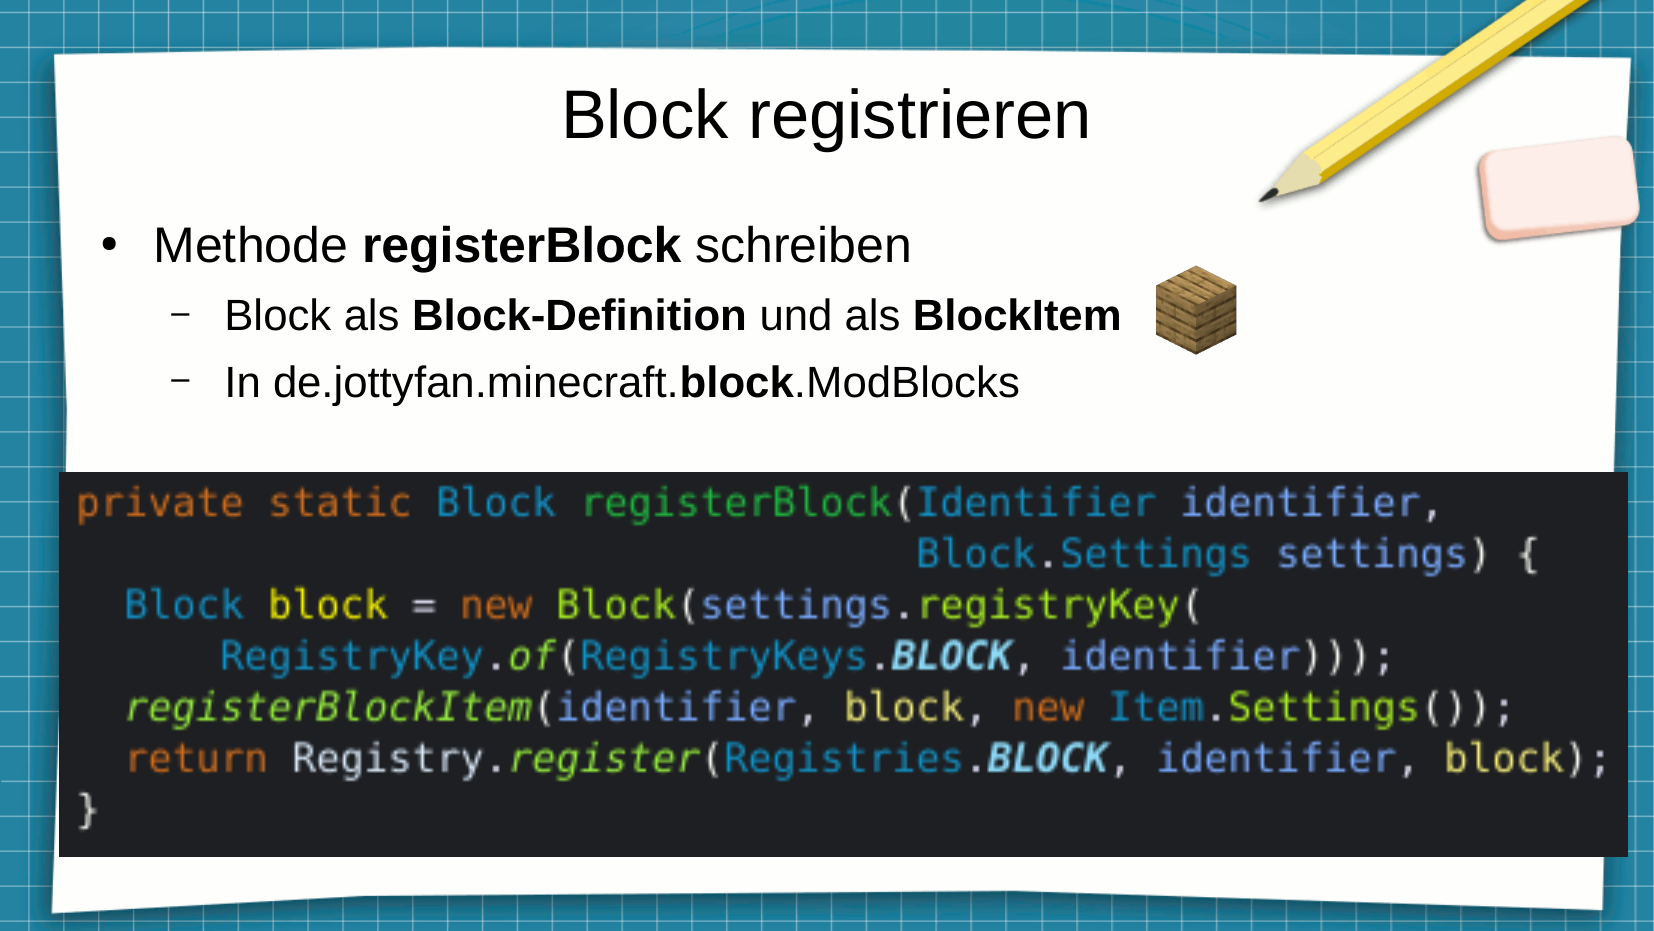

# Block registrieren
Methode registerBlock schreiben
Block als Block-Definition und als BlockItem
In de.jottyfan.minecraft.block.ModBlocks